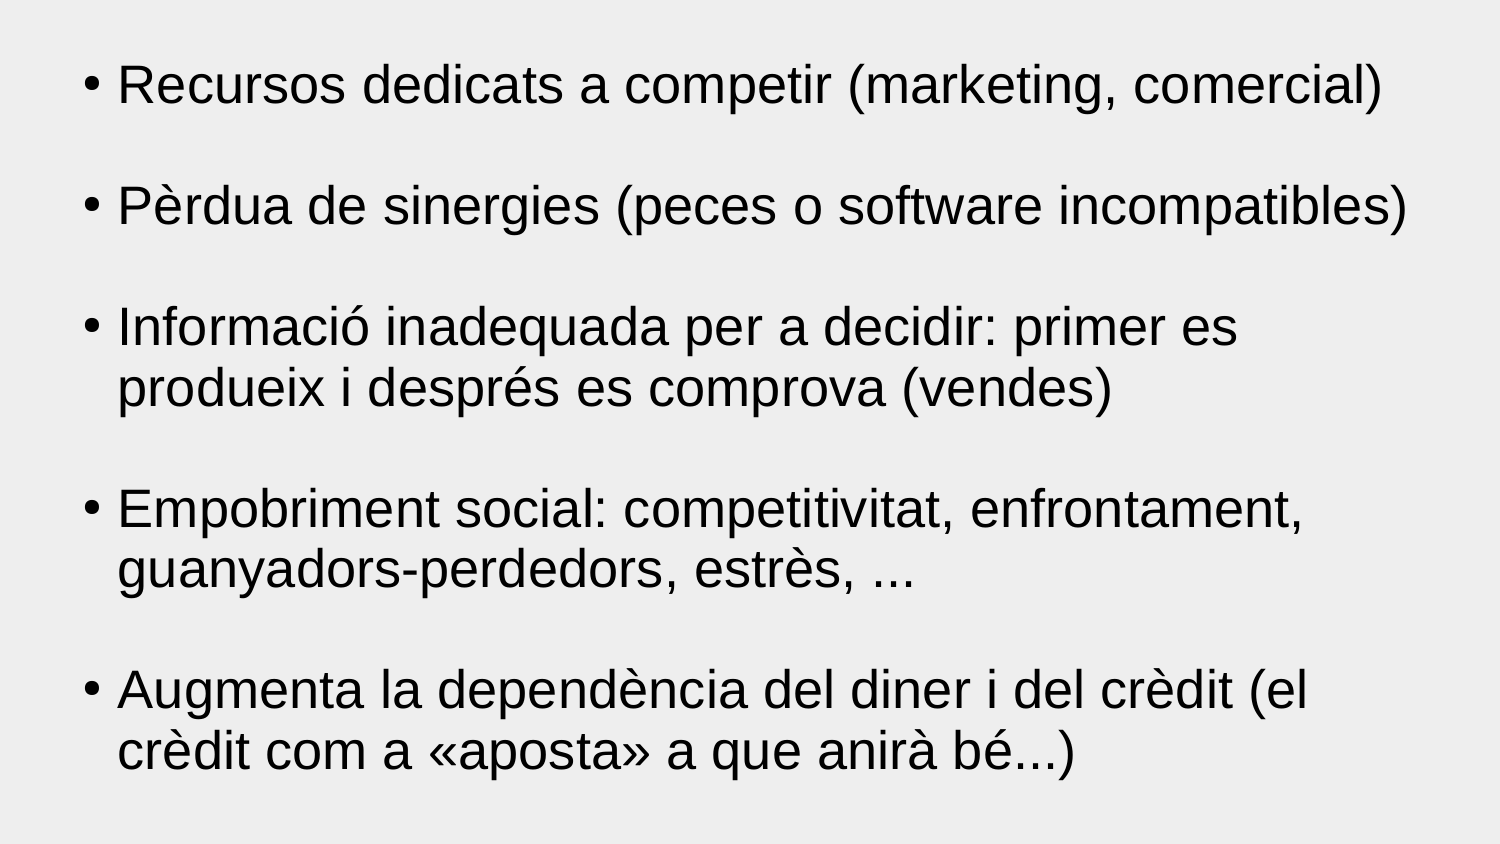

Recursos dedicats a competir (marketing, comercial)
Pèrdua de sinergies (peces o software incompatibles)
Informació inadequada per a decidir: primer es produeix i després es comprova (vendes)
Empobriment social: competitivitat, enfrontament, guanyadors-perdedors, estrès, ...
Augmenta la dependència del diner i del crèdit (el crèdit com a «aposta» a que anirà bé...)